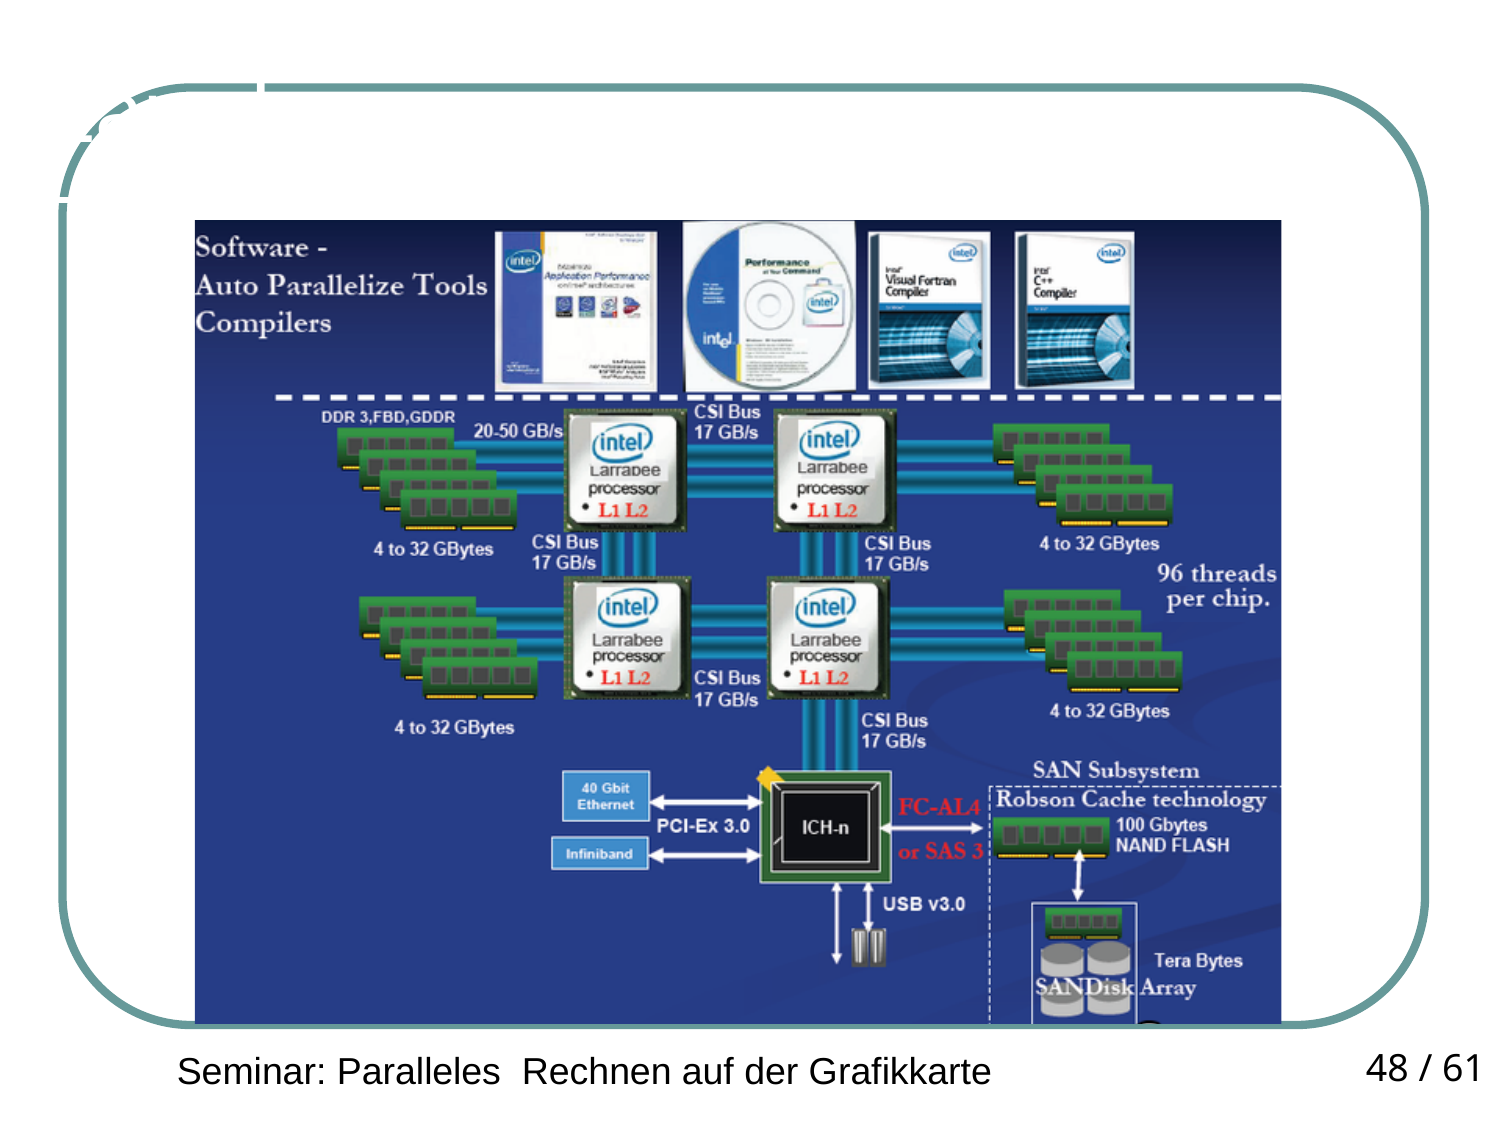

# Larrabee
Seminar: Paralleles Rechnen auf der Grafikkarte
48